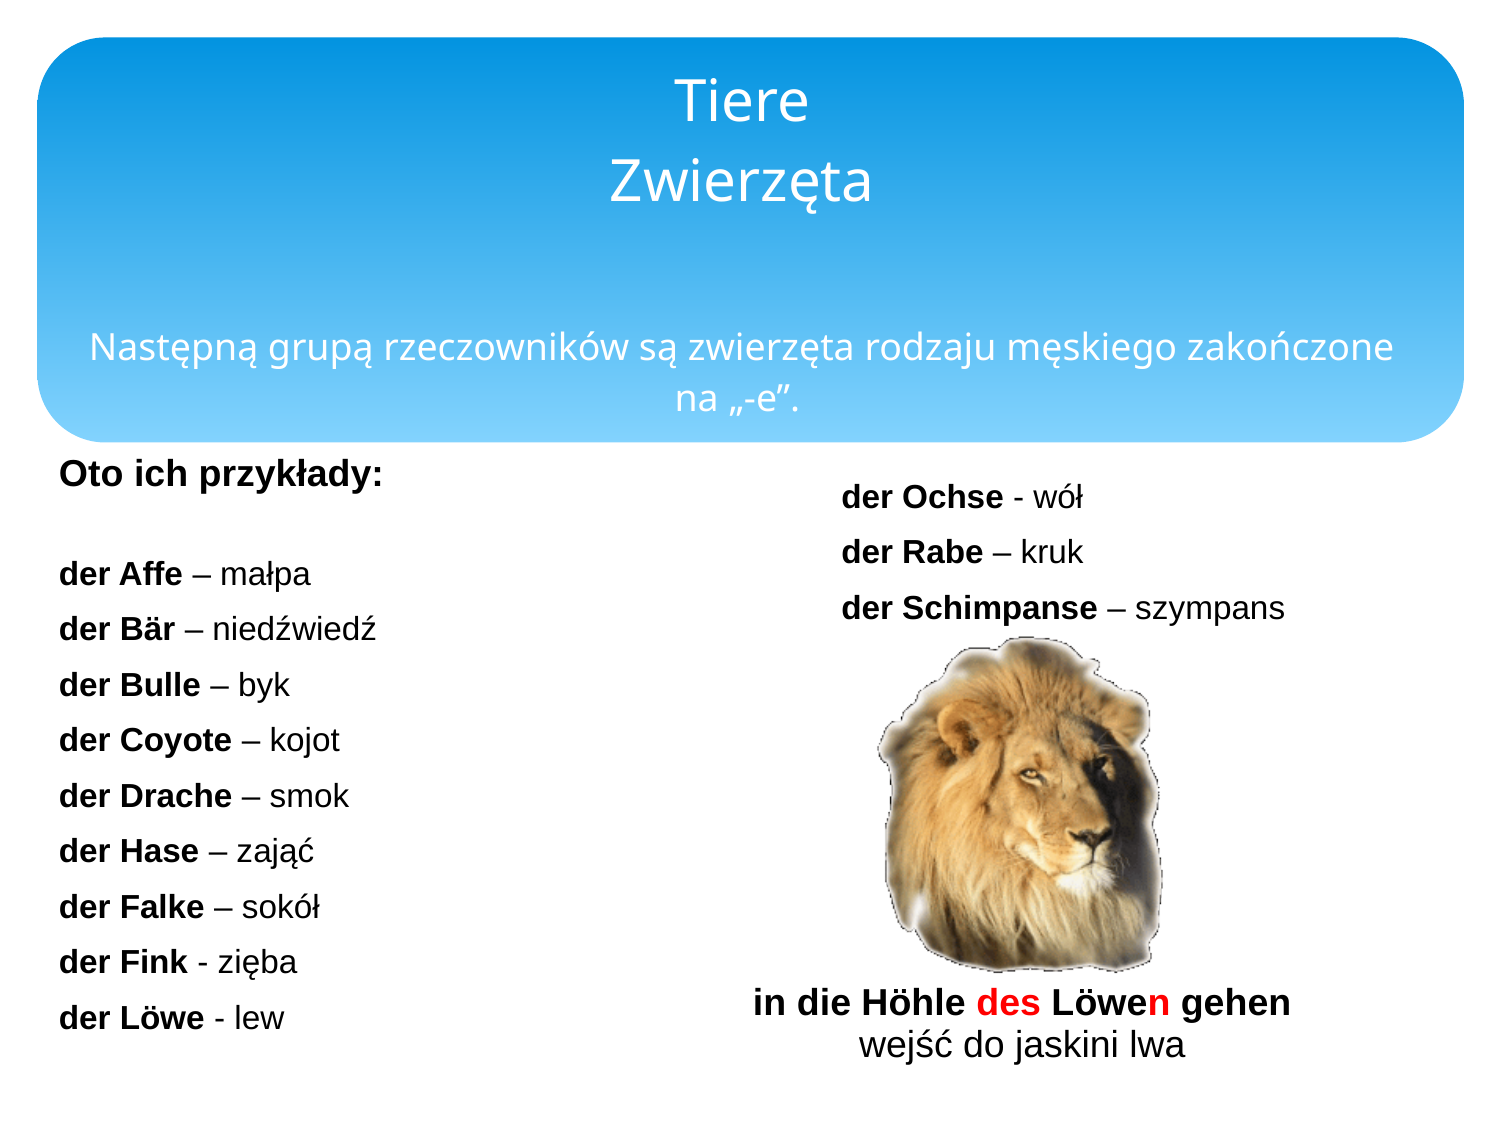

# Tiere Zwierzęta Następną grupą rzeczowników są zwierzęta rodzaju męskiego zakończone na „-e”.
Oto ich przykłady:
der Affe – małpa
der Bär – niedźwiedź
der Bulle – byk
der Coyote – kojot
der Drache – smok
der Hase – zająć
der Falke – sokół
der Fink - zięba
der Löwe - lew
der Ochse - wół
der Rabe – kruk
der Schimpanse – szympans
in die Höhle des Löwen gehen
wejść do jaskini lwa